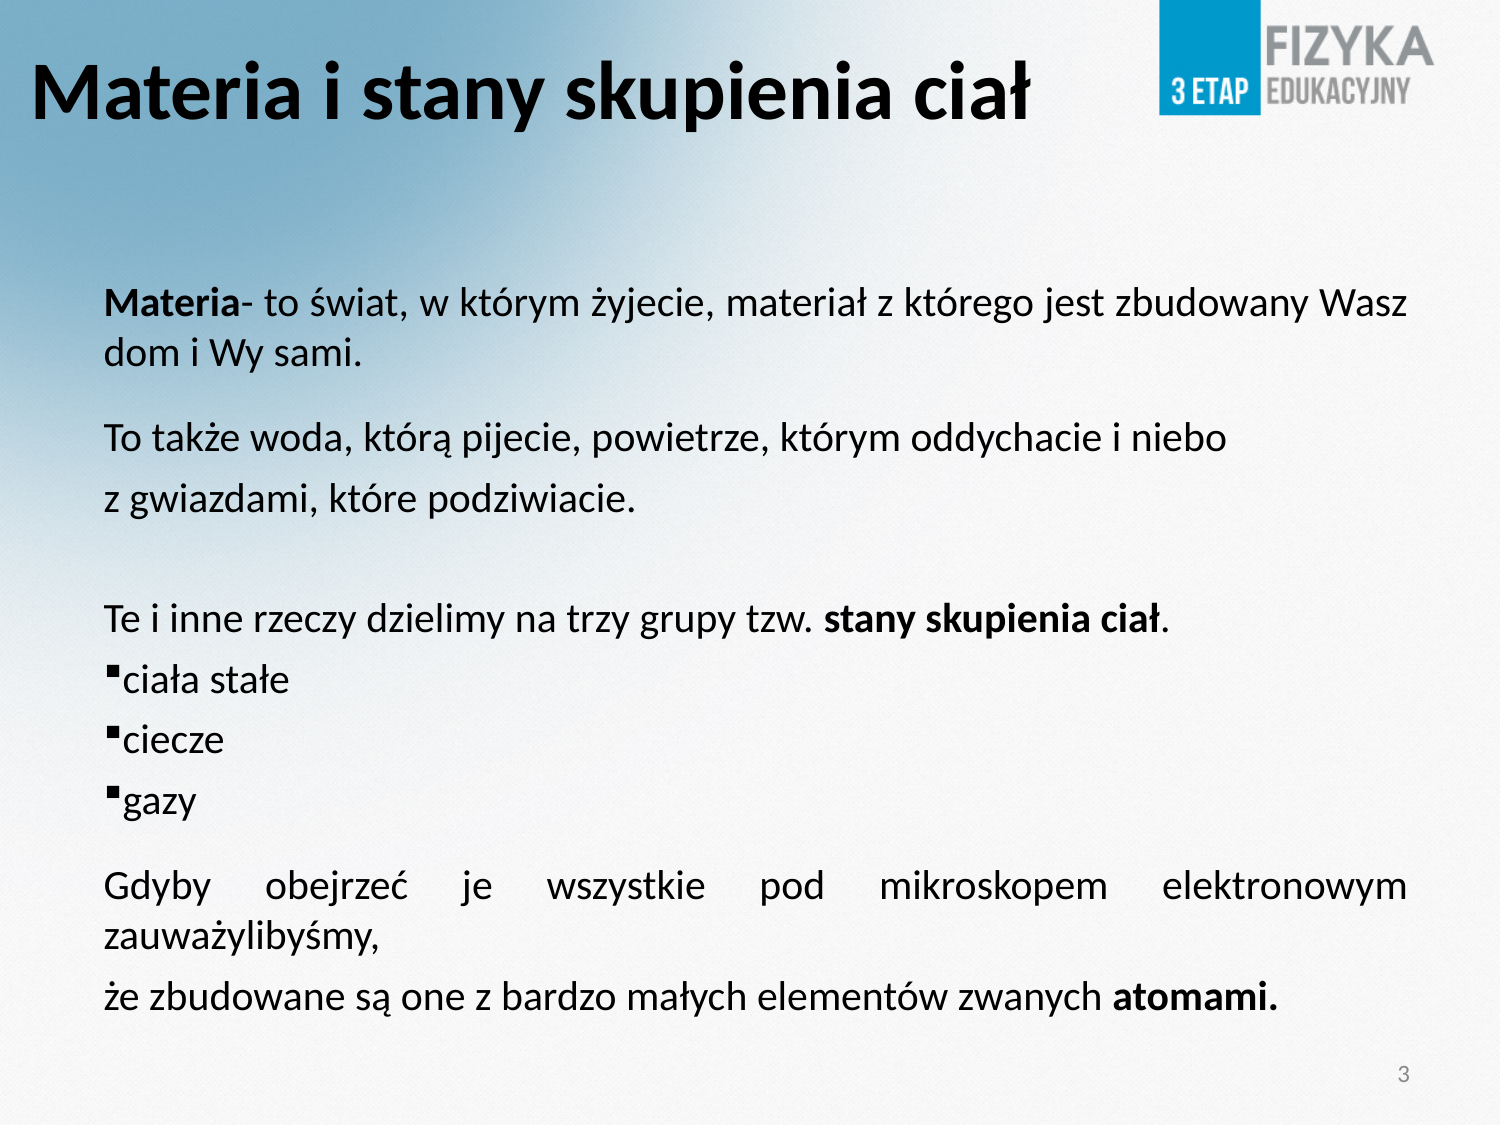

# Materia i stany skupienia ciał
Materia- to świat, w którym żyjecie, materiał z którego jest zbudowany Wasz dom i Wy sami.
To także woda, którą pijecie, powietrze, którym oddychacie i niebo
z gwiazdami, które podziwiacie.
Te i inne rzeczy dzielimy na trzy grupy tzw. stany skupienia ciał.
ciała stałe
ciecze
gazy
Gdyby obejrzeć je wszystkie pod mikroskopem elektronowym zauważylibyśmy,
że zbudowane są one z bardzo małych elementów zwanych atomami.